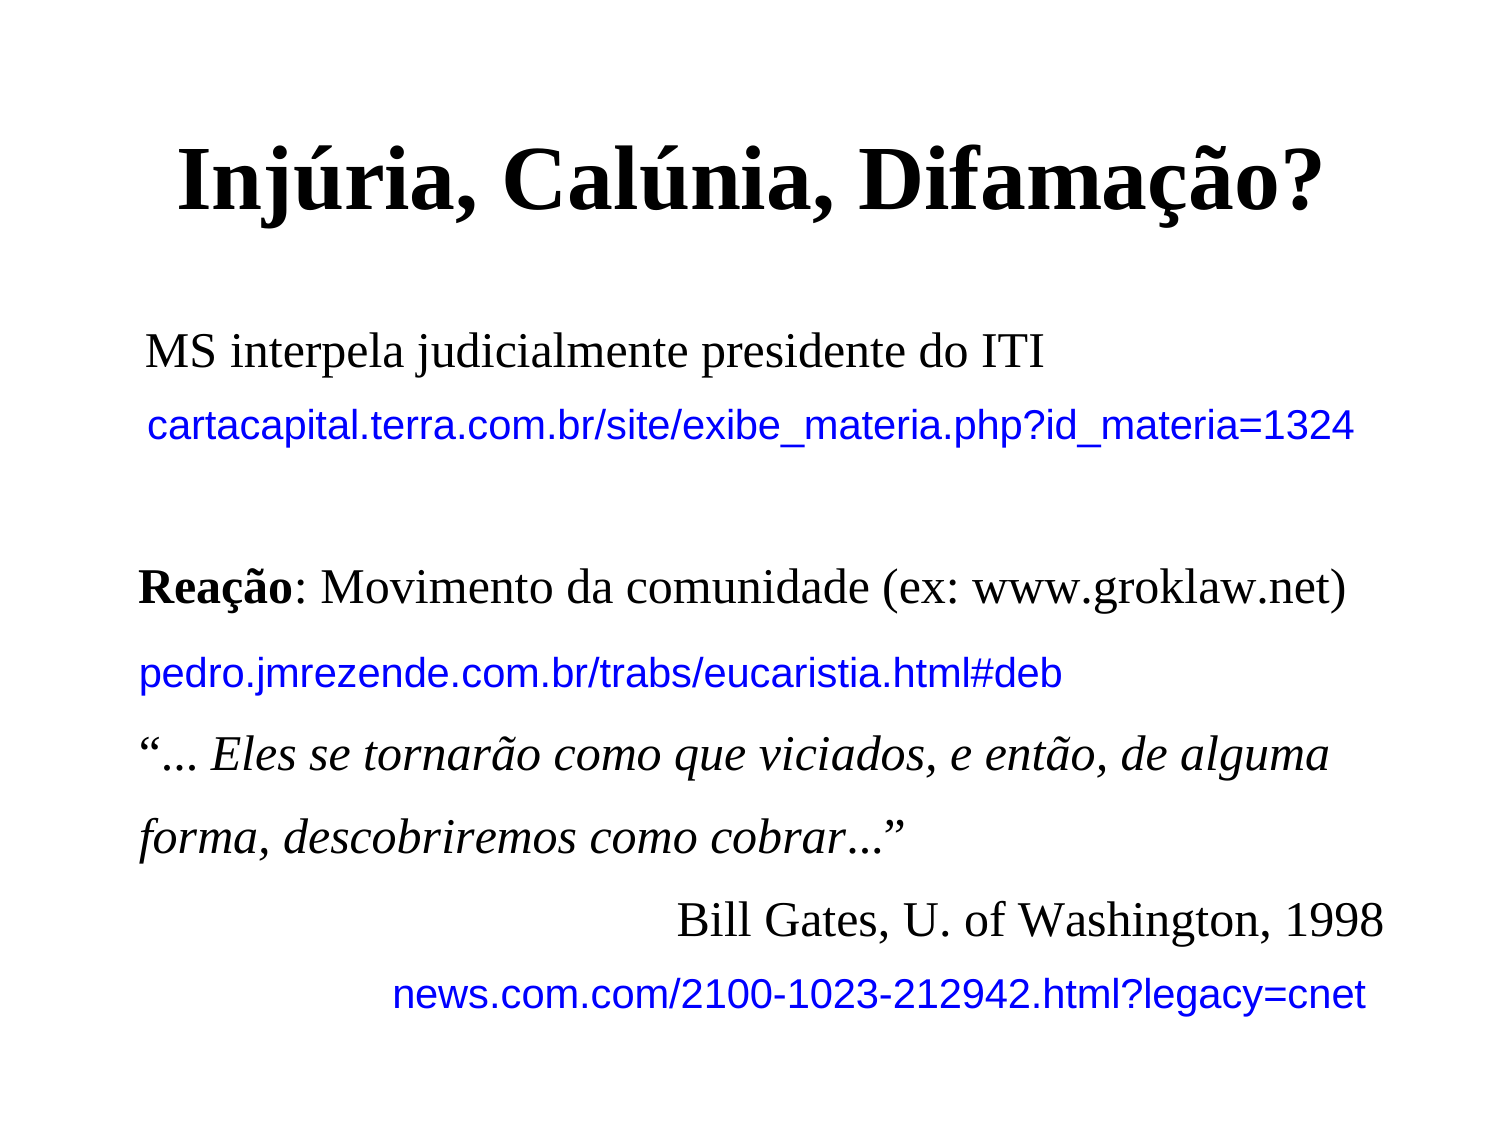

# Injúria, Calúnia, Difamação?
MS interpela judicialmente presidente do ITI
cartacapital.terra.com.br/site/exibe_materia.php?id_materia=1324
Reação: Movimento da comunidade (ex: www.groklaw.net) pedro.jmrezende.com.br/trabs/eucaristia.html#deb
“... Eles se tornarão como que viciados, e então, de alguma forma, descobriremos como cobrar...”
Bill Gates, U. of Washington, 1998
	 news.com.com/2100-1023-212942.html?legacy=cnet